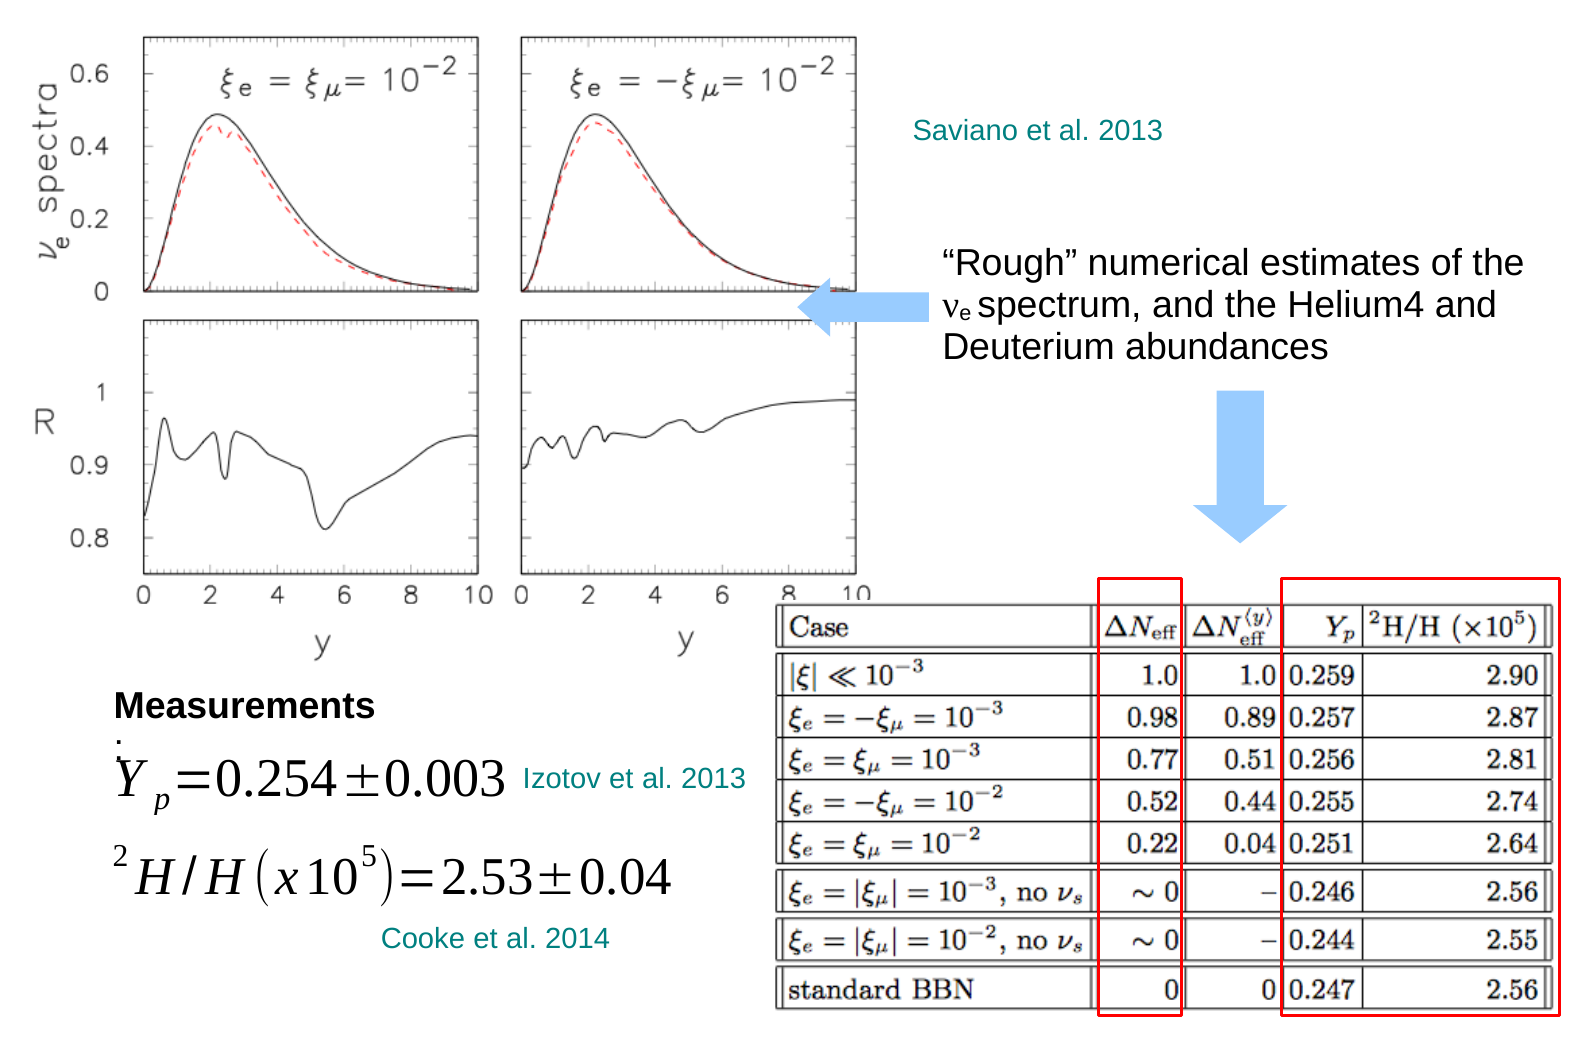

Saviano et al. 2013
“Rough” numerical estimates of the
νe spectrum, and the Helium4 and
Deuterium abundances
Measurements:
Izotov et al. 2013
Cooke et al. 2014